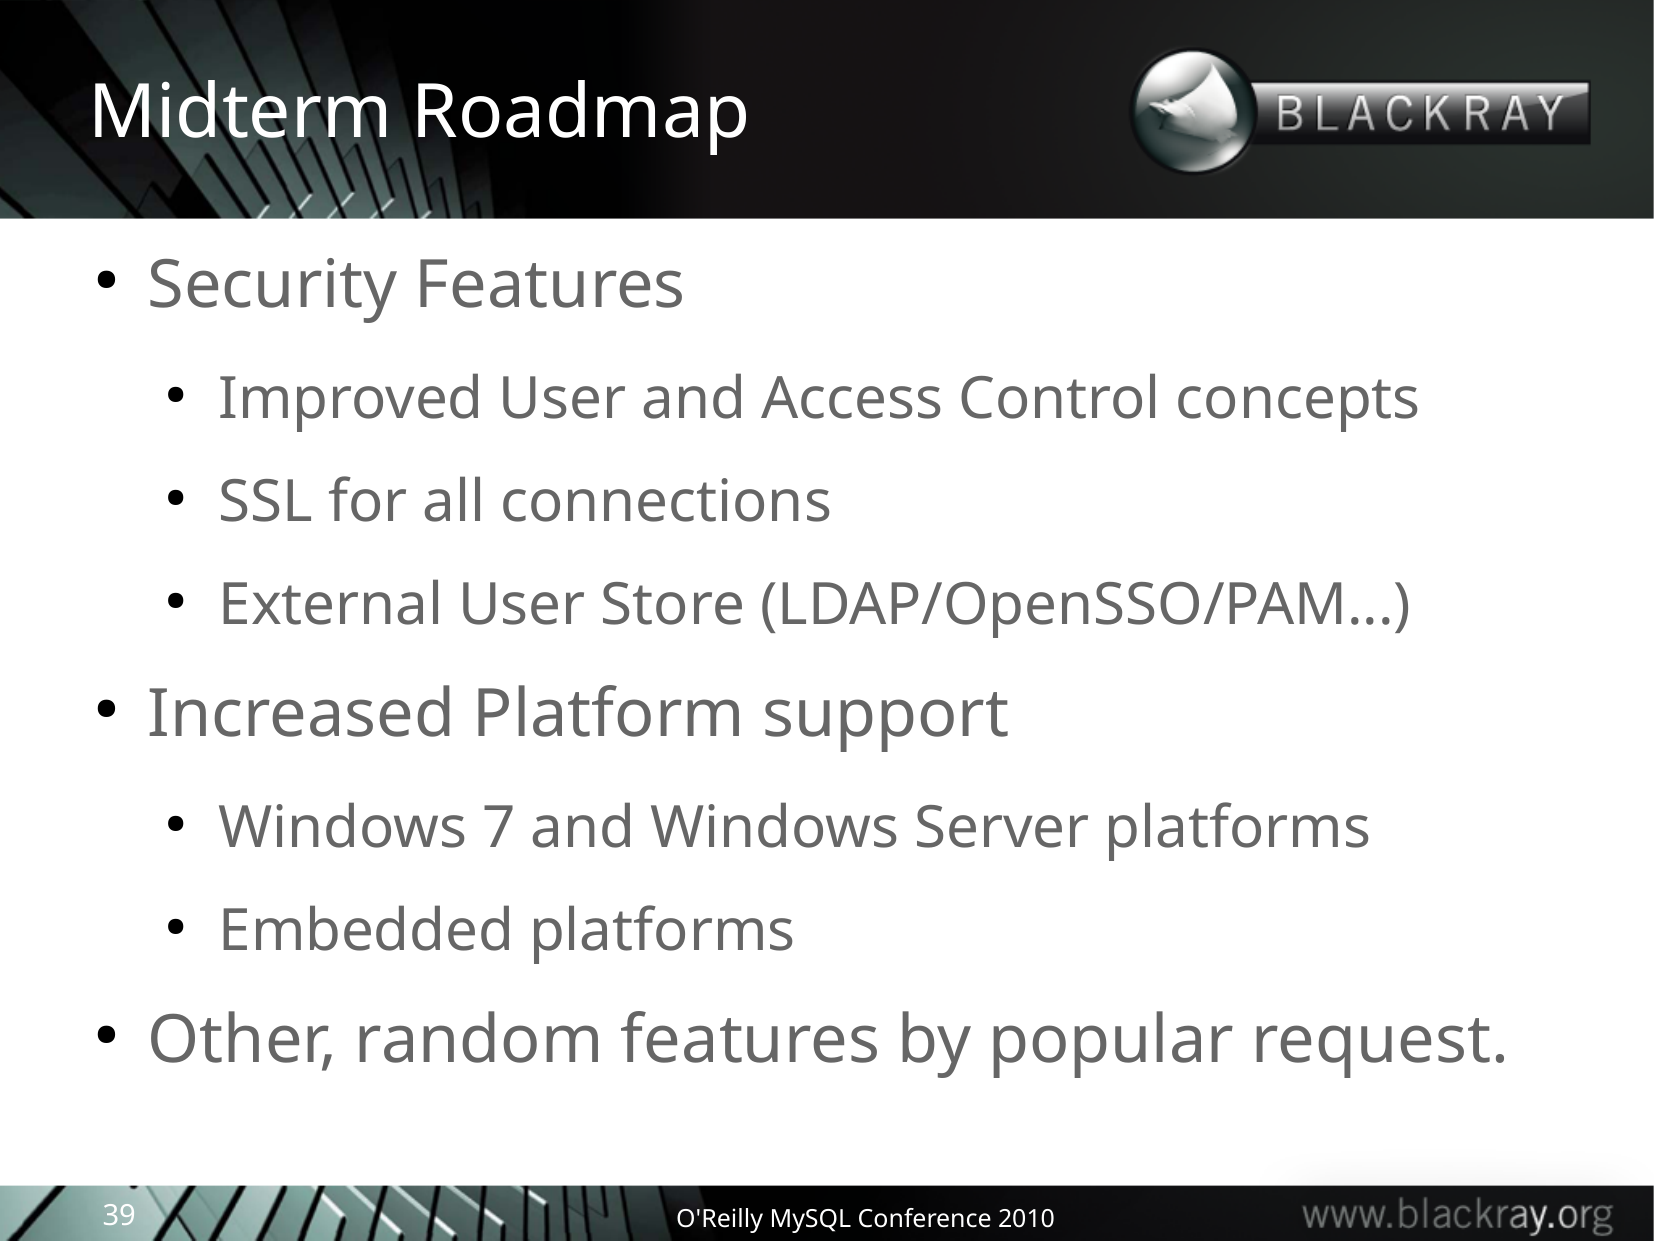

# Midterm Roadmap
Security Features
Improved User and Access Control concepts
SSL for all connections
External User Store (LDAP/OpenSSO/PAM...)
Increased Platform support
Windows 7 and Windows Server platforms
Embedded platforms
Other, random features by popular request.